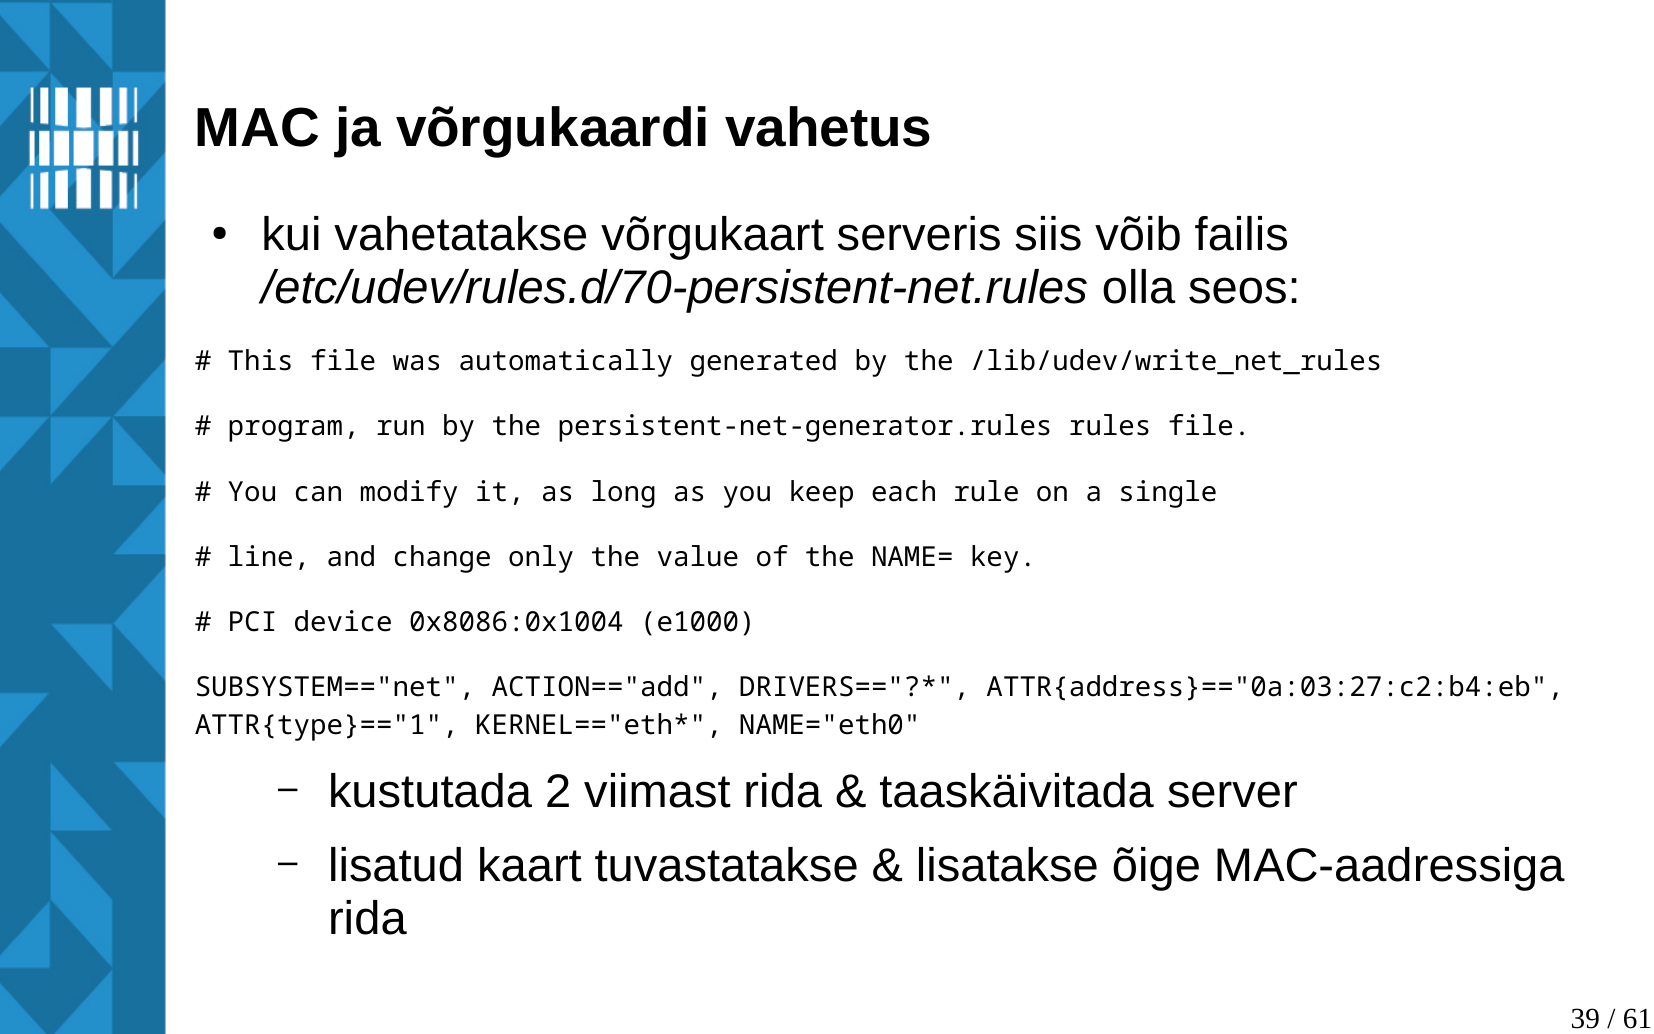

# MAC ja võrgukaardi vahetus
kui vahetatakse võrgukaart serveris siis võib failis /etc/udev/rules.d/70-persistent-net.rules olla seos:
# This file was automatically generated by the /lib/udev/write_net_rules
# program, run by the persistent-net-generator.rules rules file.
# You can modify it, as long as you keep each rule on a single
# line, and change only the value of the NAME= key.
# PCI device 0x8086:0x1004 (e1000)
SUBSYSTEM=="net", ACTION=="add", DRIVERS=="?*", ATTR{address}=="0a:03:27:c2:b4:eb", ATTR{type}=="1", KERNEL=="eth*", NAME="eth0"
kustutada 2 viimast rida & taaskäivitada server
lisatud kaart tuvastatakse & lisatakse õige MAC-aadressiga rida
39